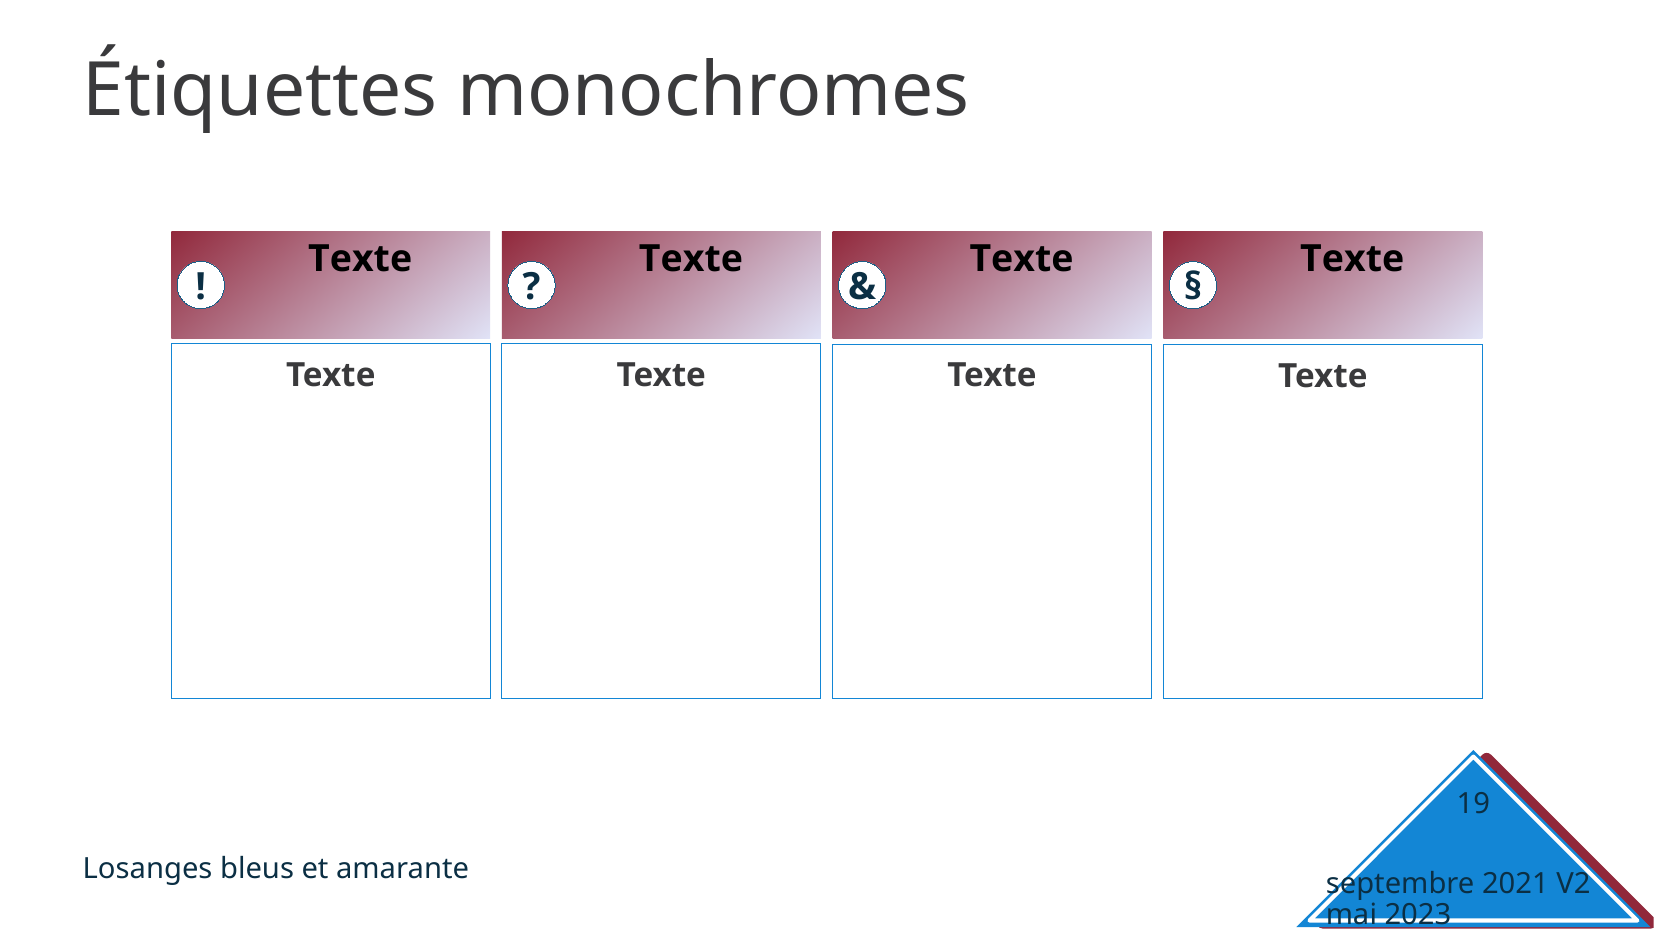

# Étiquettes monochromes
Texte
!
Texte
Texte
?
Texte
Texte
&
Texte
Texte
§
Texte
19
Losanges bleus et amarante
septembre 2021 V2 mai 2023